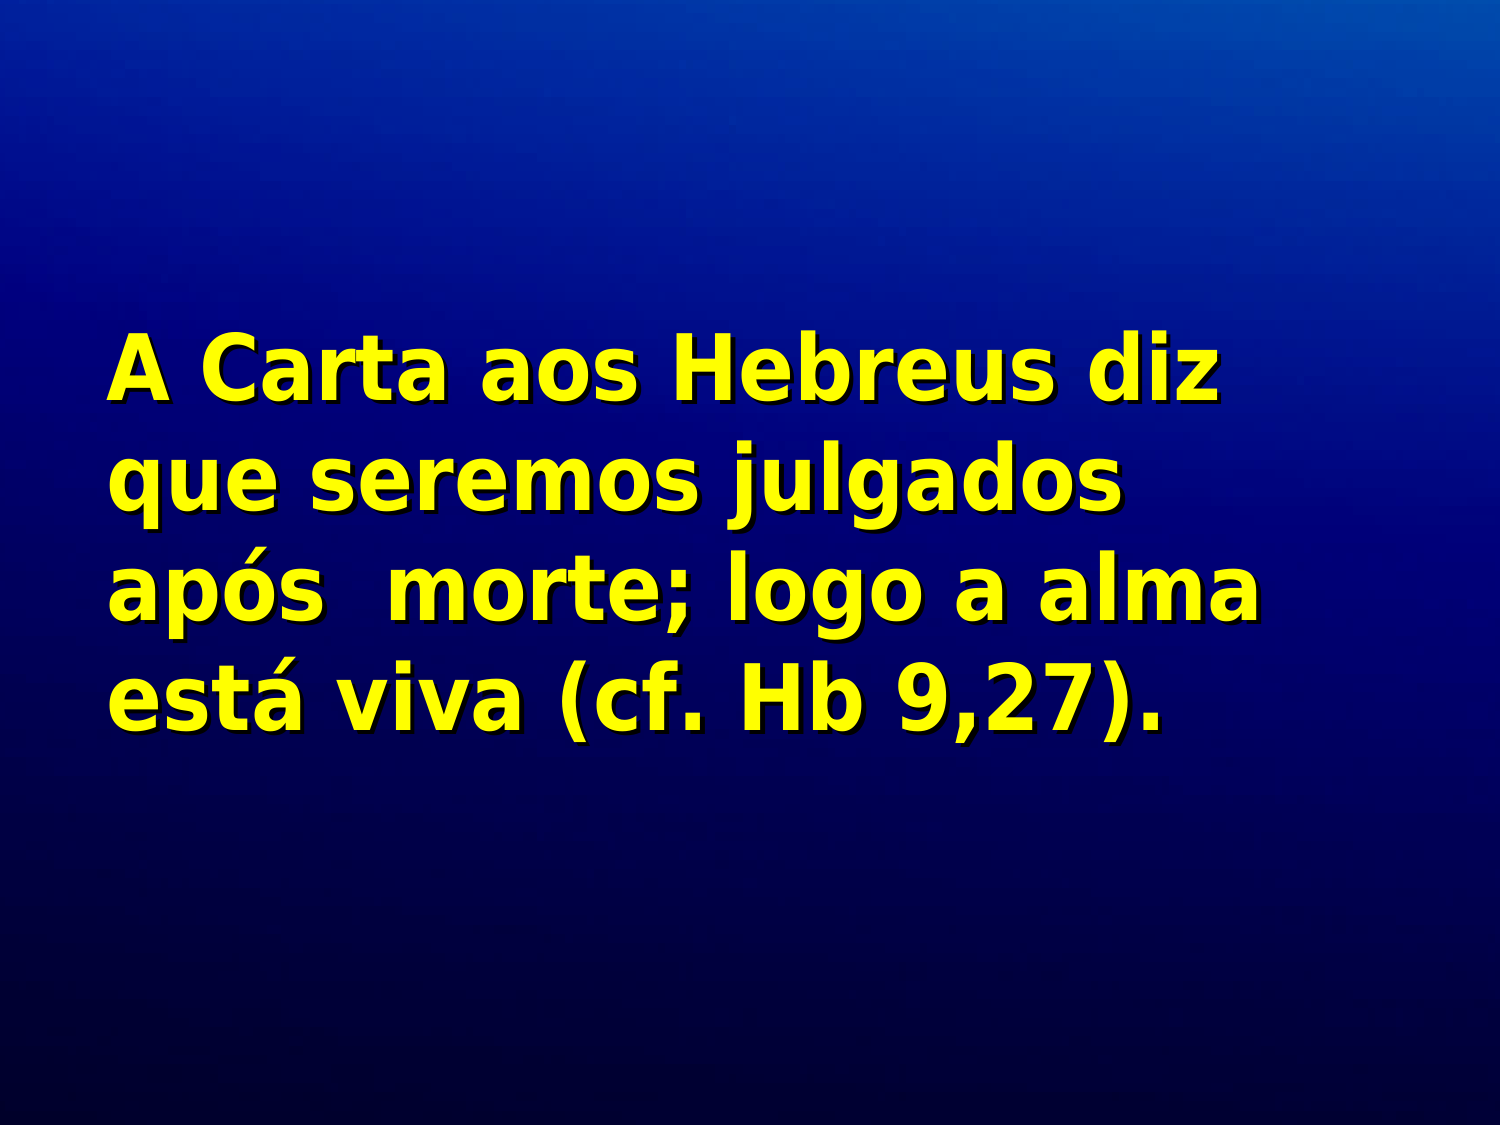

A Carta aos Hebreus diz que seremos julgados após  morte; logo a alma está viva (cf. Hb 9,27).